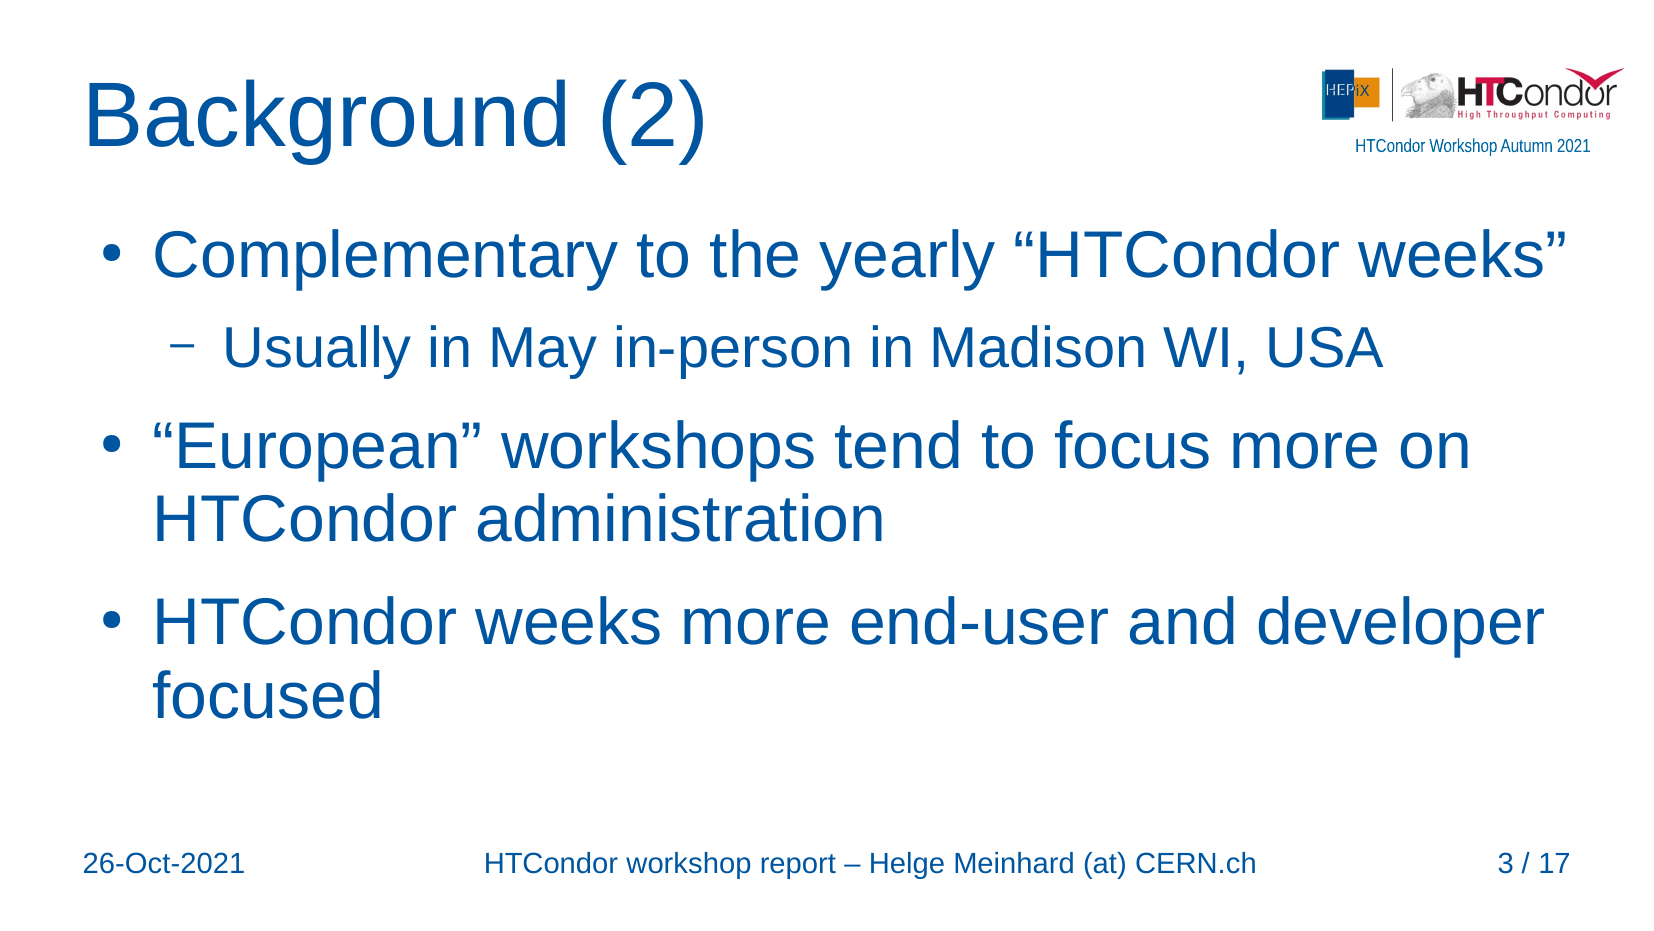

# Background (2)
Complementary to the yearly “HTCondor weeks”
Usually in May in-person in Madison WI, USA
“European” workshops tend to focus more on HTCondor administration
HTCondor weeks more end-user and developer focused
26-Oct-2021
HTCondor workshop report – Helge Meinhard (at) CERN.ch
3